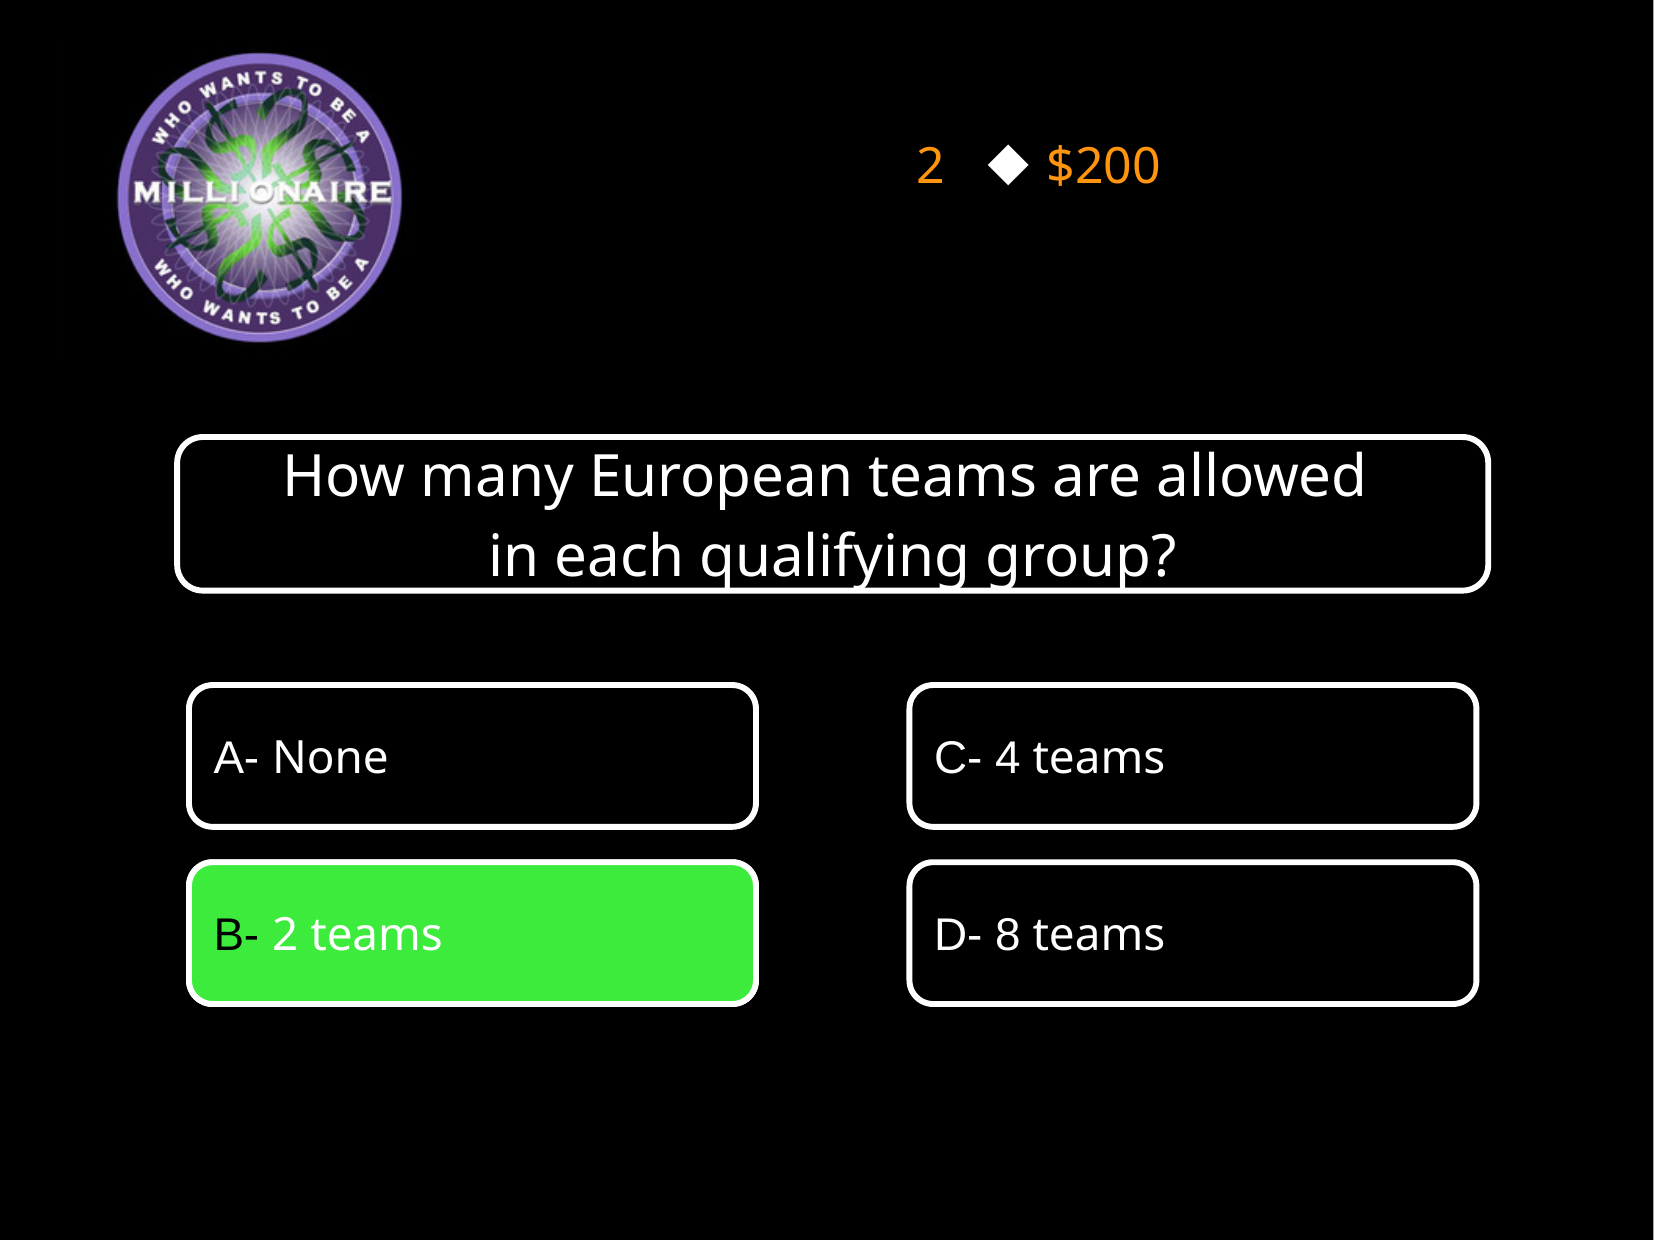

2  $200
How many European teams are allowed
in each qualifying group?
A- None
C- 4 teams
B- 2 teams
B- 2 teams
D- 8 teams